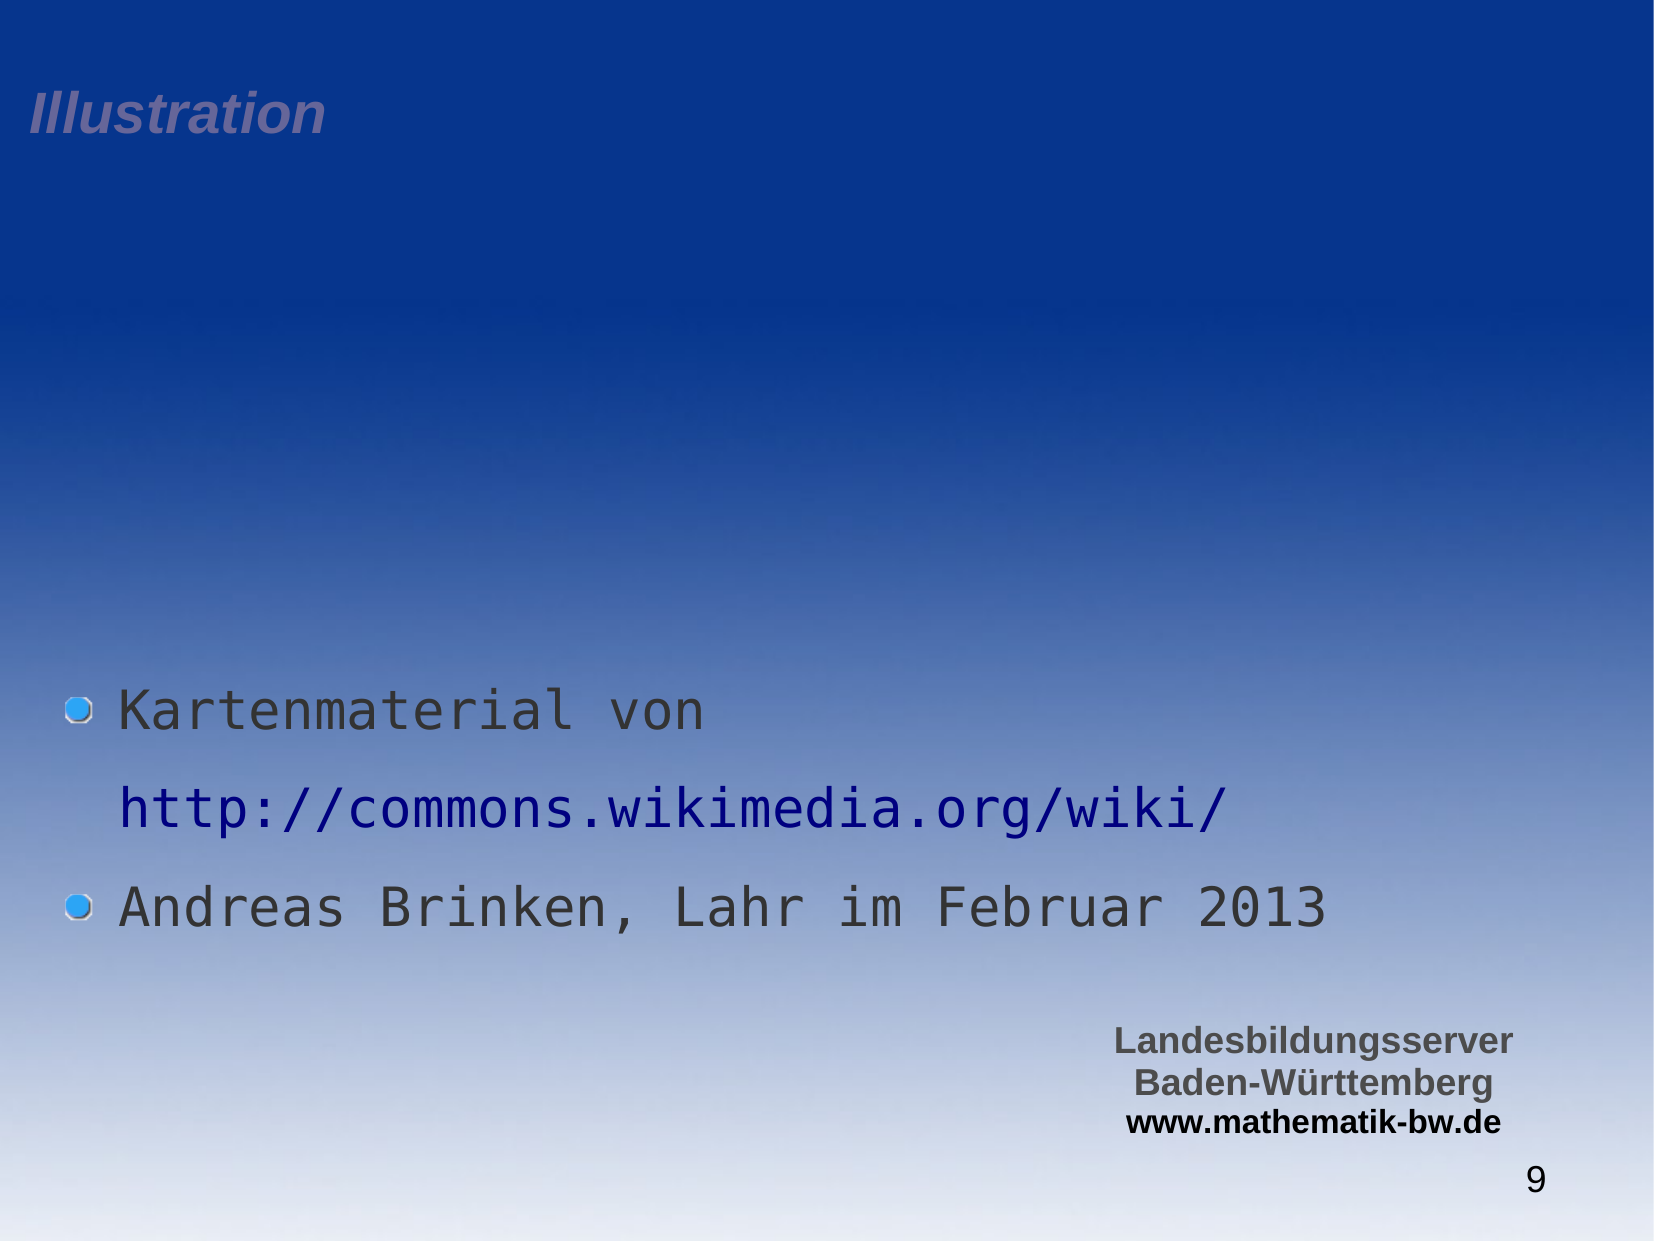

# Illustration
Kartenmaterial von
http://commons.wikimedia.org/wiki/
Andreas Brinken, Lahr im Februar 2013